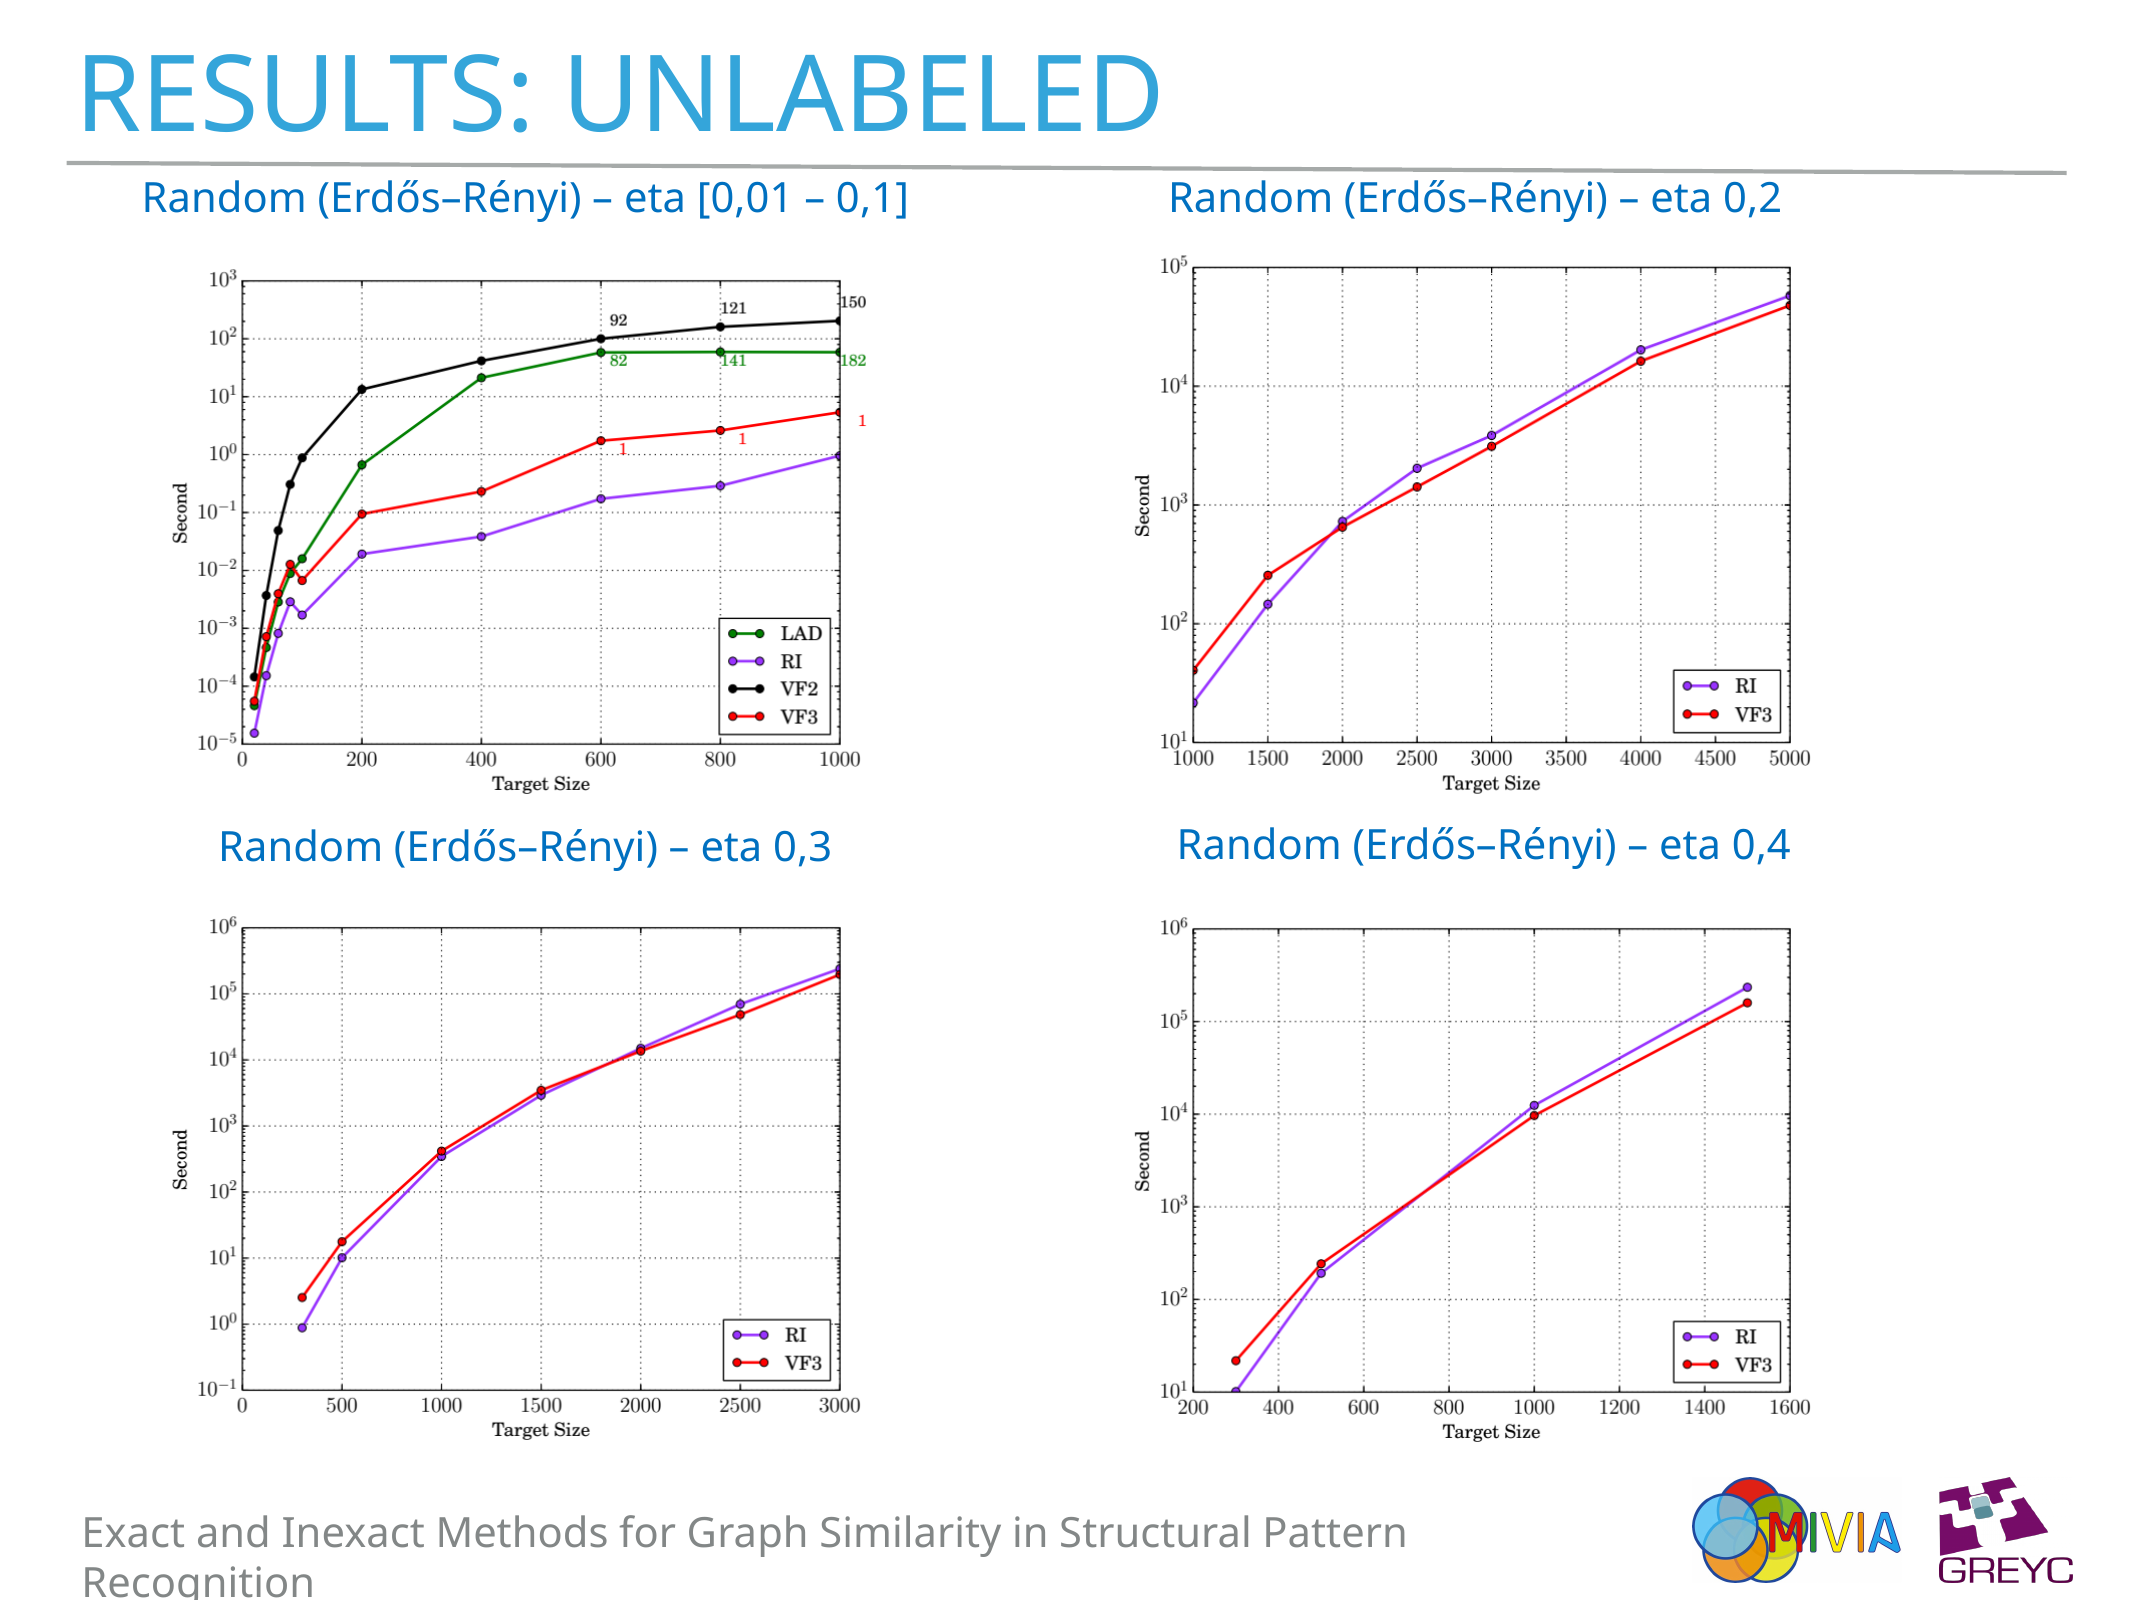

# Results: UNLABELED
Random (Erdős–Rényi) – eta [0,01 – 0,1]
Random (Erdős–Rényi) – eta 0,2
Random (Erdős–Rényi) – eta 0,4
Random (Erdős–Rényi) – eta 0,3